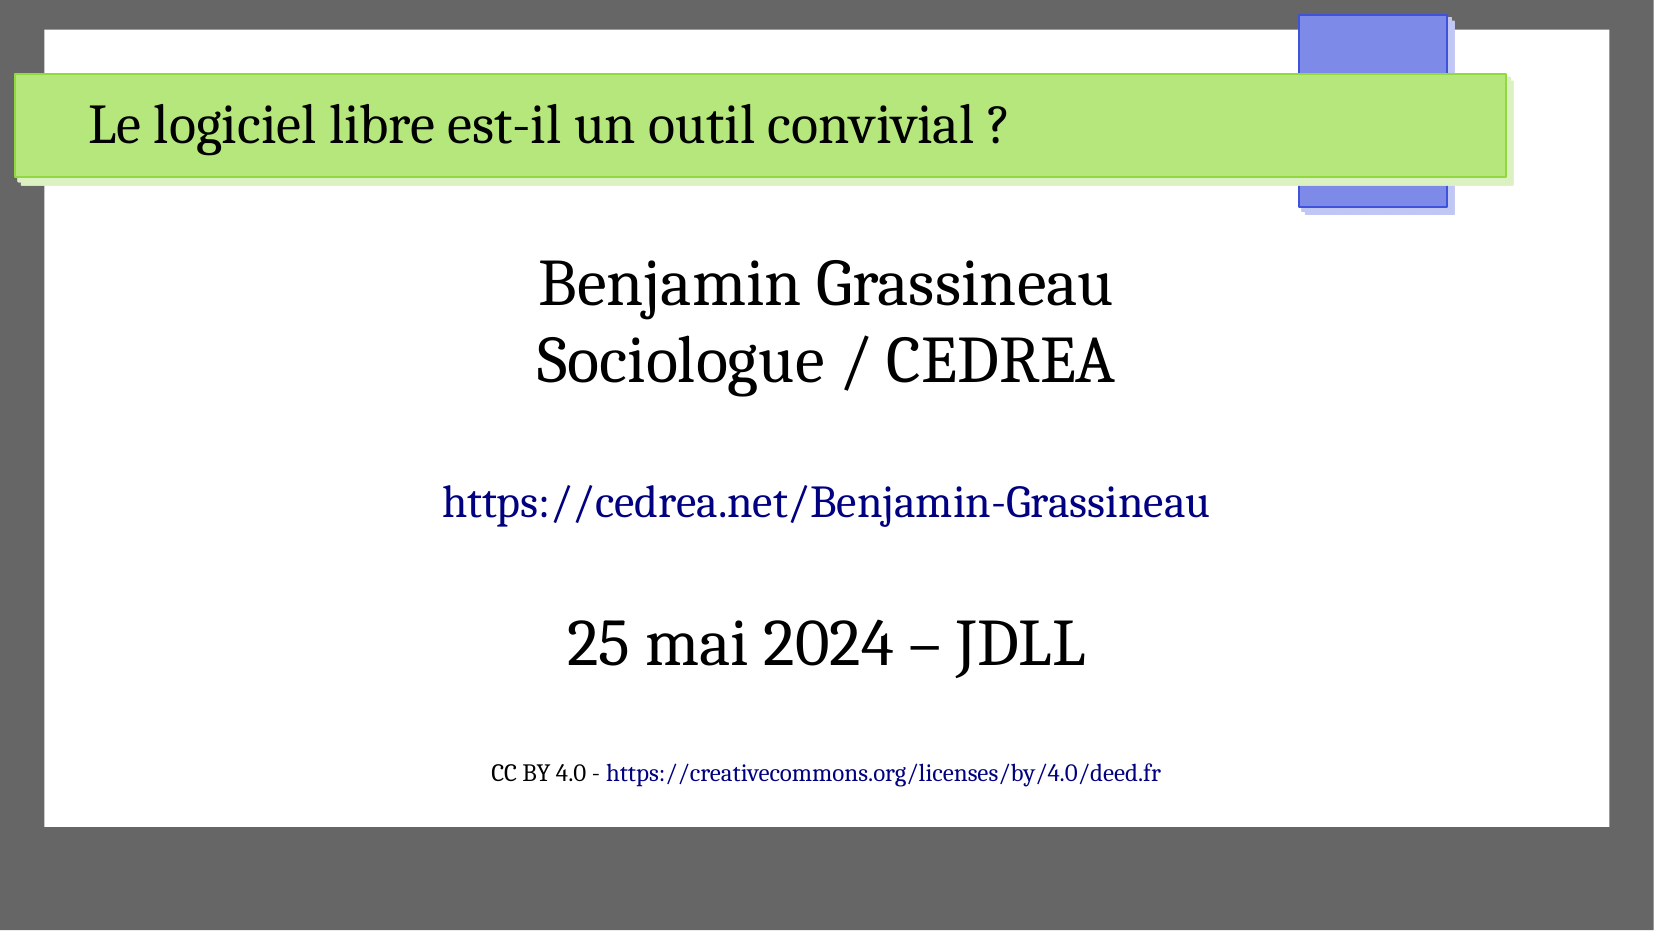

# Le logiciel libre est-il un outil convivial ?
Benjamin Grassineau
Sociologue / CEDREA
https://cedrea.net/Benjamin-Grassineau
25 mai 2024 – JDLL
CC BY 4.0 - https://creativecommons.org/licenses/by/4.0/deed.fr